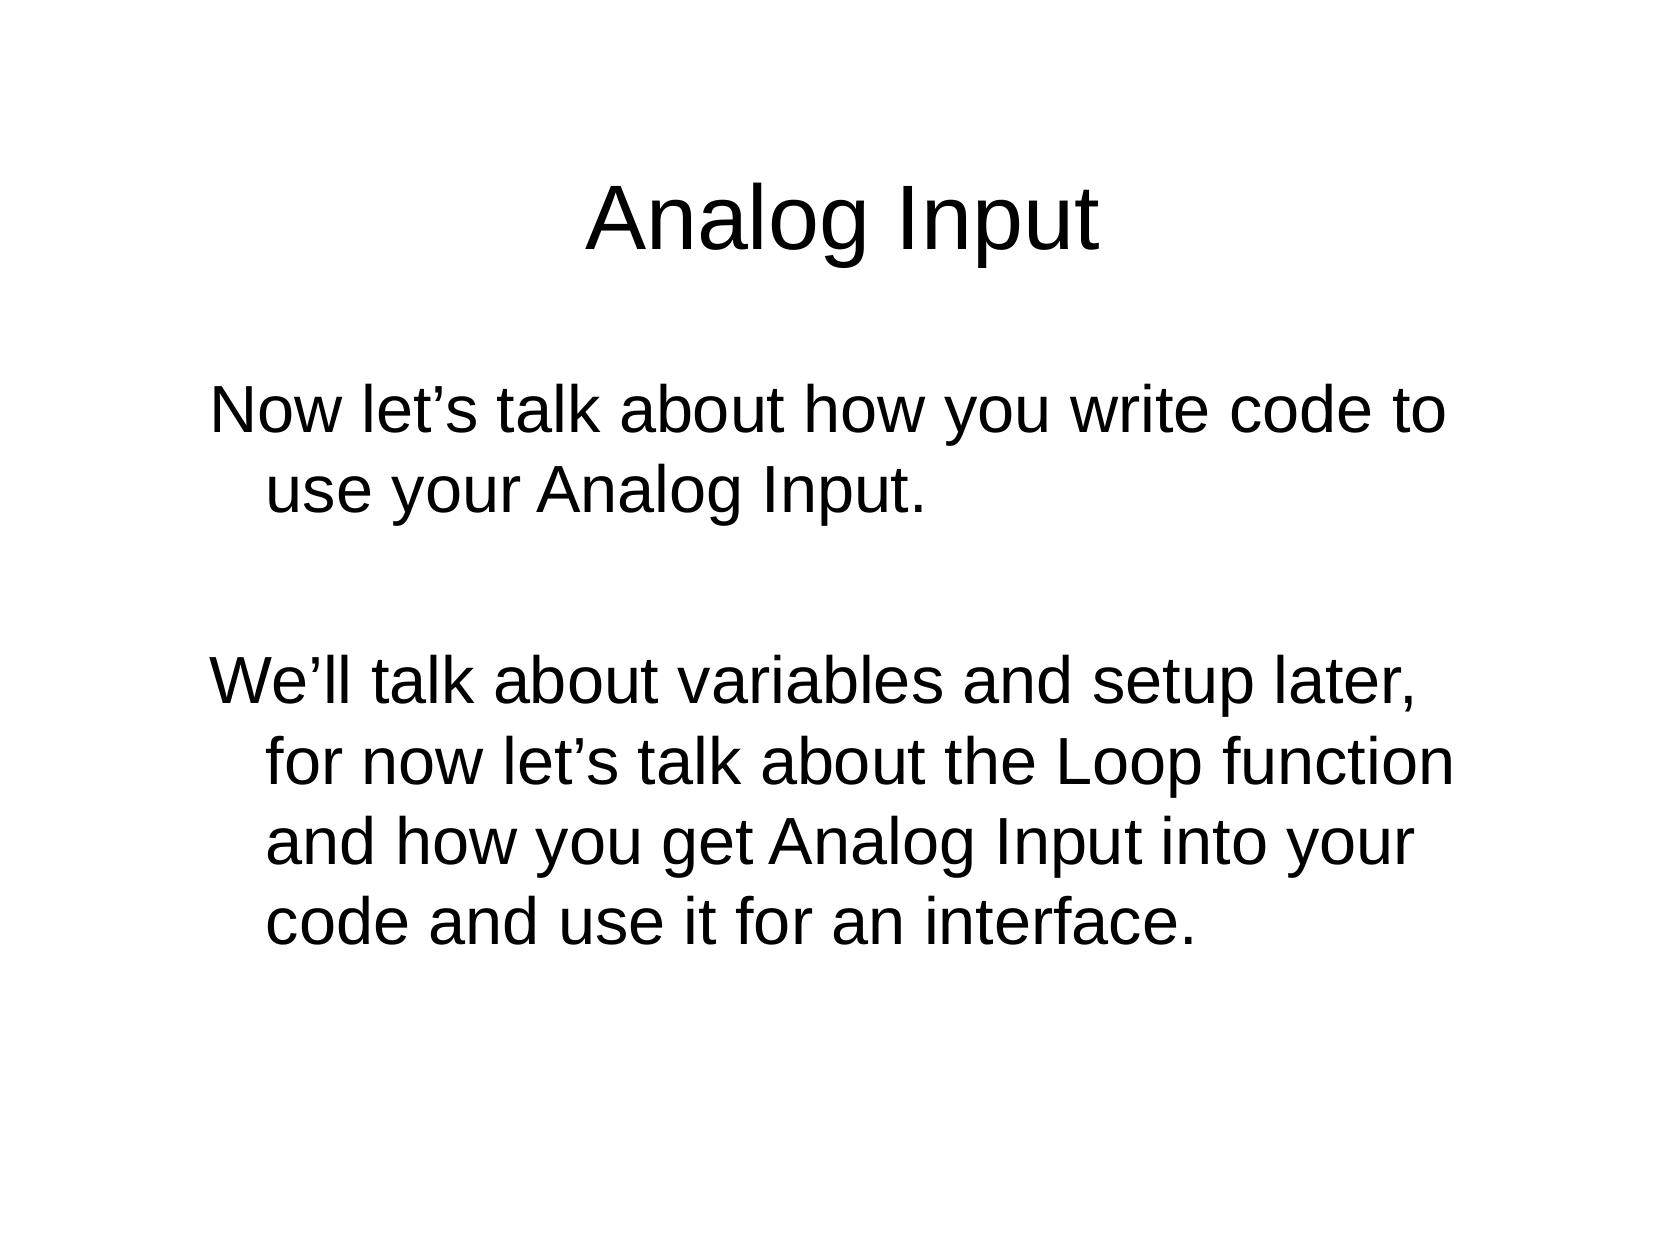

# Analog Input
Now let’s talk about how you write code to use your Analog Input.
We’ll talk about variables and setup later, for now let’s talk about the Loop function and how you get Analog Input into your code and use it for an interface.